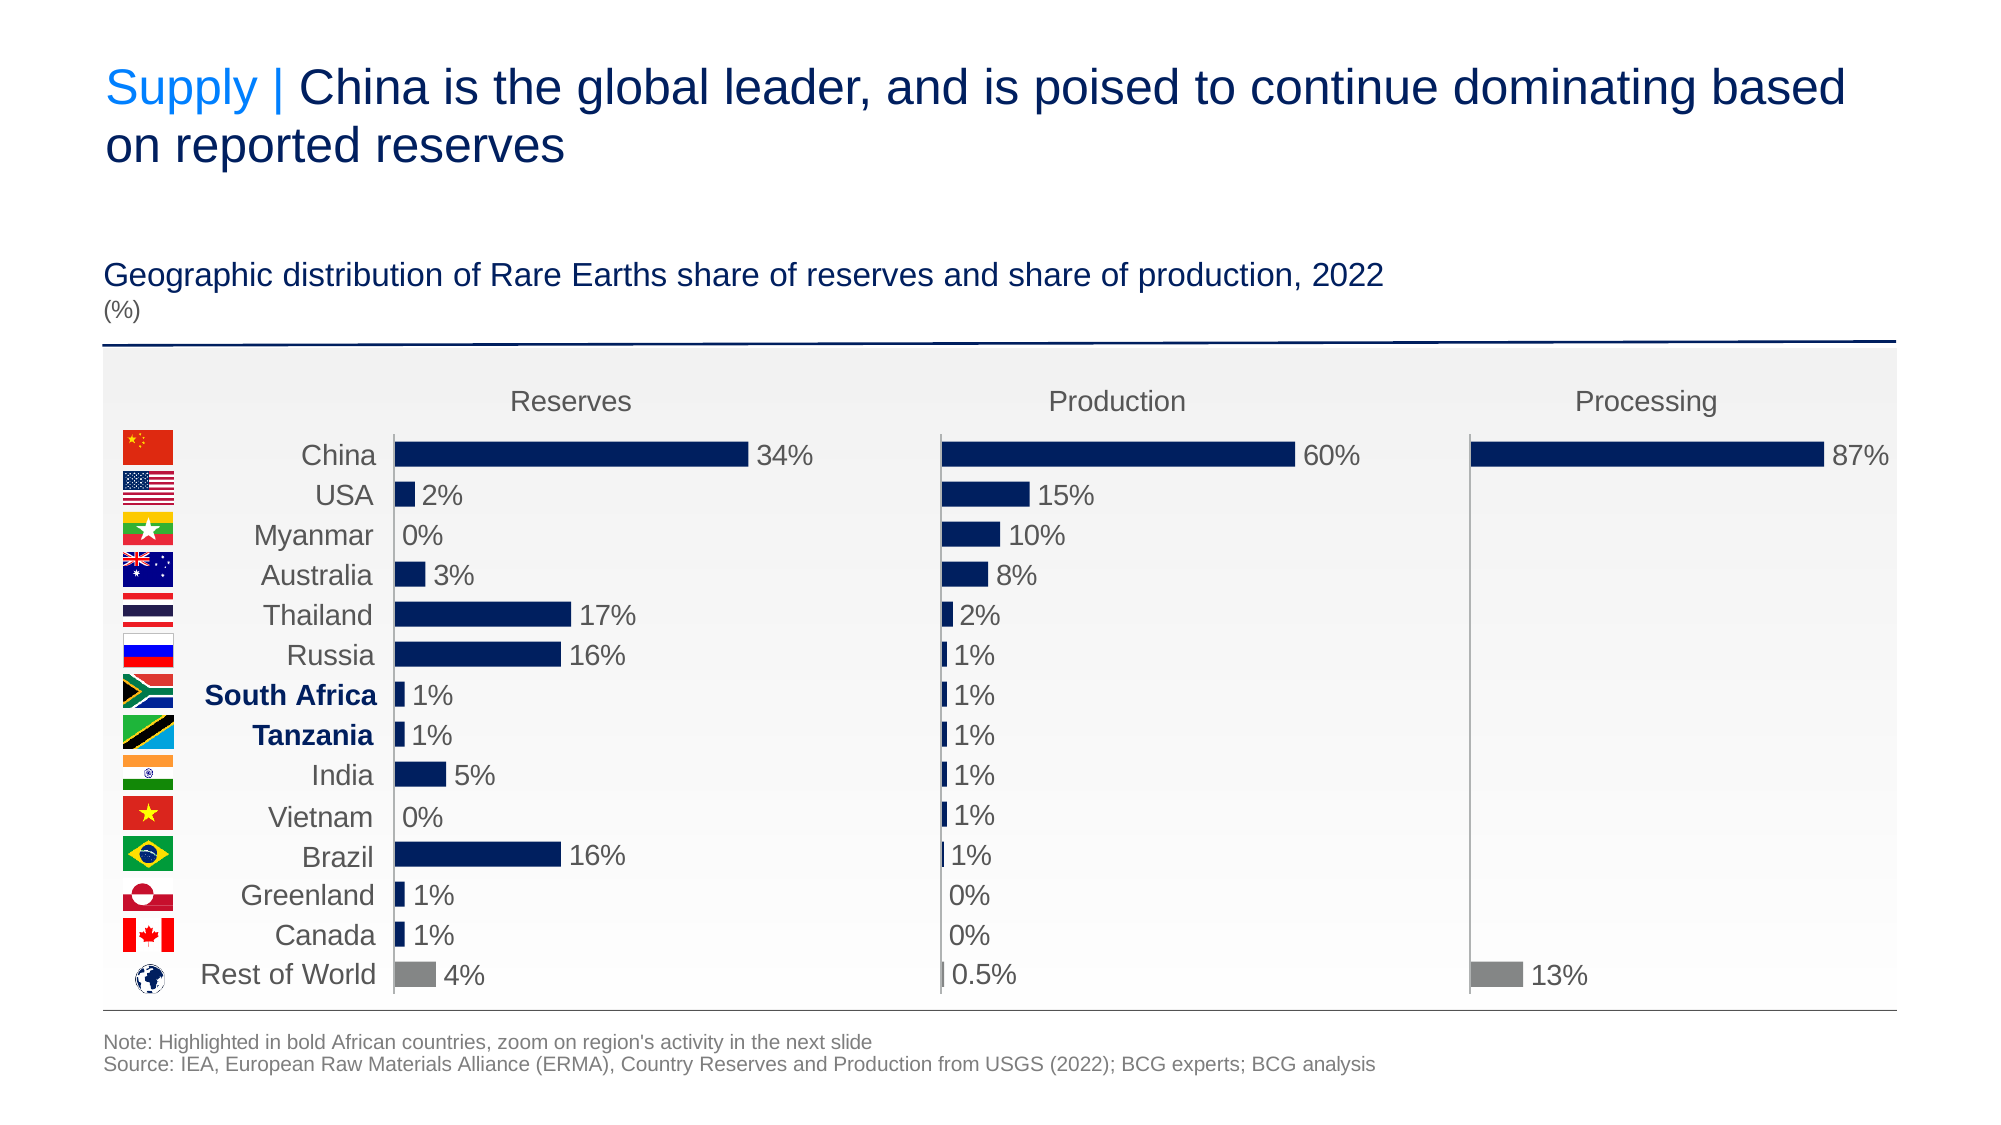

# Supply | China is the global leader, and is poised to continue dominating based
on reported reserves
Geographic distribution of Rare Earths share of reserves and share of production, 2022
(%)
Reserves
Production
Processing
China
USA	2%
Myanmar	0%
Australia	3% Thailand
Russia
South Africa	1%
Tanzania	1% India
Vietnam	0% Brazil
Greenland	1%
Canada	1%
Rest of World
34%
60%
87%
15%
10%
8%
2%
1%
1%
1%
1%
1%
1%
0%
0%
0.5%
17%
16%
5%
16%
4%
13%
Note: Highlighted in bold African countries, zoom on region's activity in the next slide
Source: IEA, European Raw Materials Alliance (ERMA), Country Reserves and Production from USGS (2022); BCG experts; BCG analysis